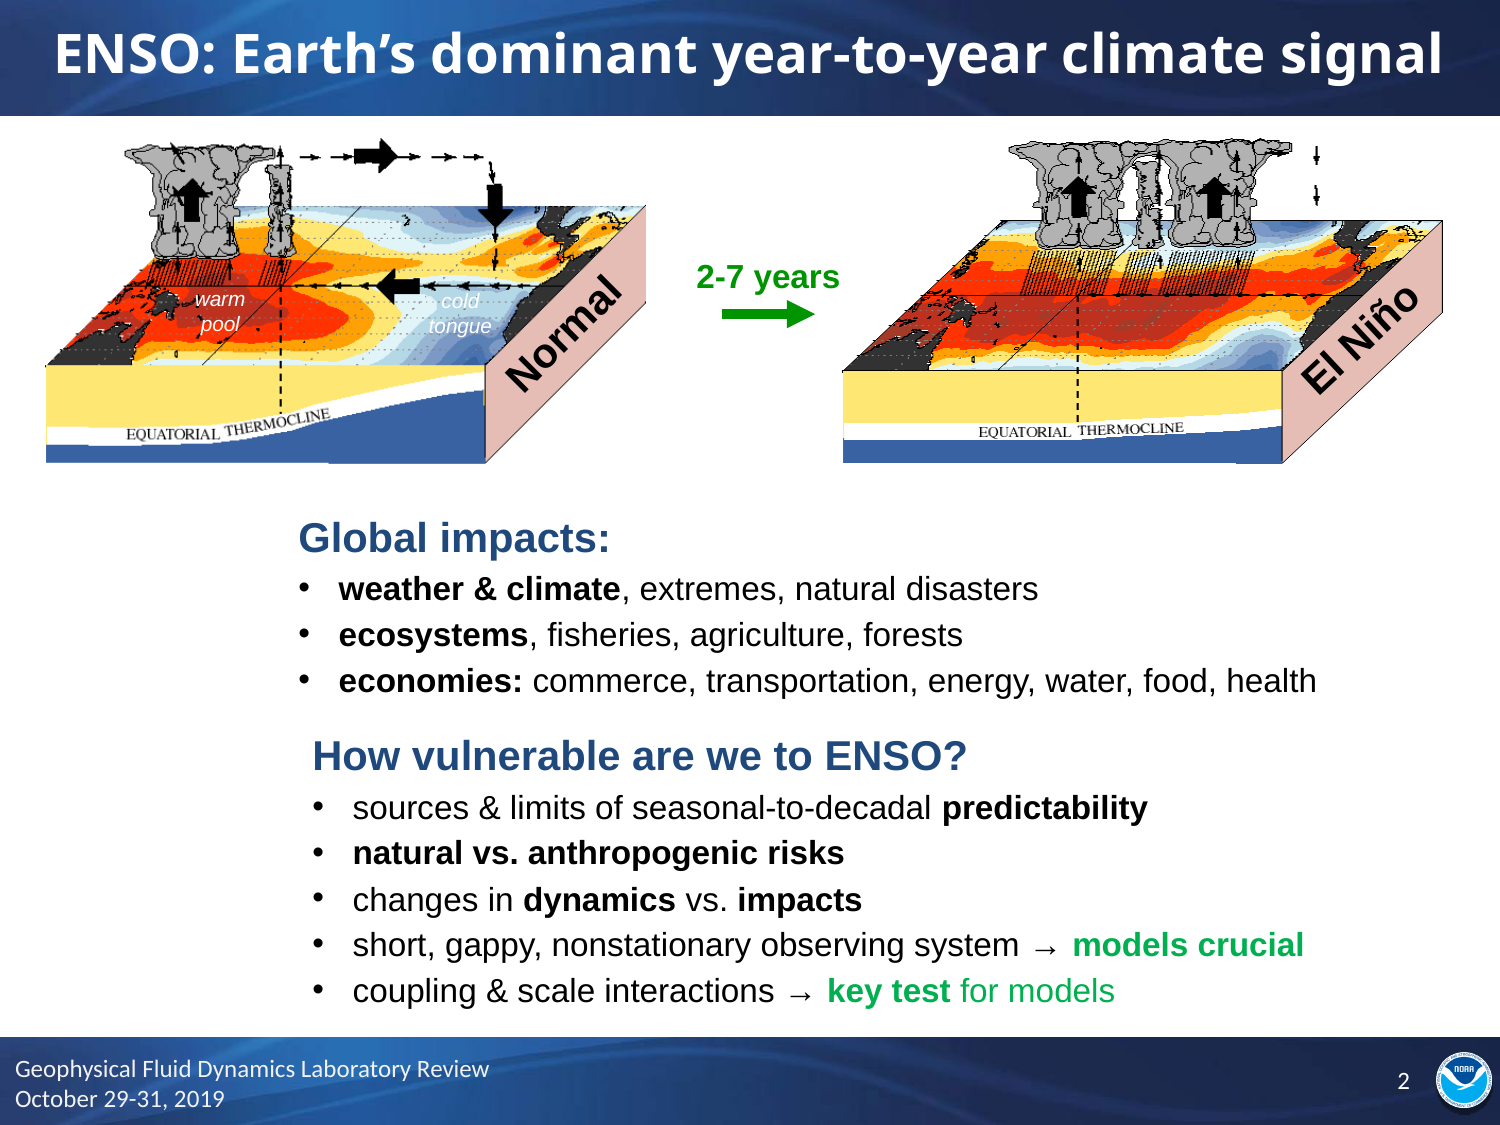

# ENSO: Earth’s dominant year-to-year climate signal
Normal
El Niño
2-7 years
warm
pool
cold
tongue
Global impacts:
weather & climate, extremes, natural disasters
ecosystems, fisheries, agriculture, forests
economies: commerce, transportation, energy, water, food, health
How vulnerable are we to ENSO?
sources & limits of seasonal-to-decadal predictability
natural vs. anthropogenic risks
changes in dynamics vs. impacts
short, gappy, nonstationary observing system → models crucial
coupling & scale interactions → key test for models